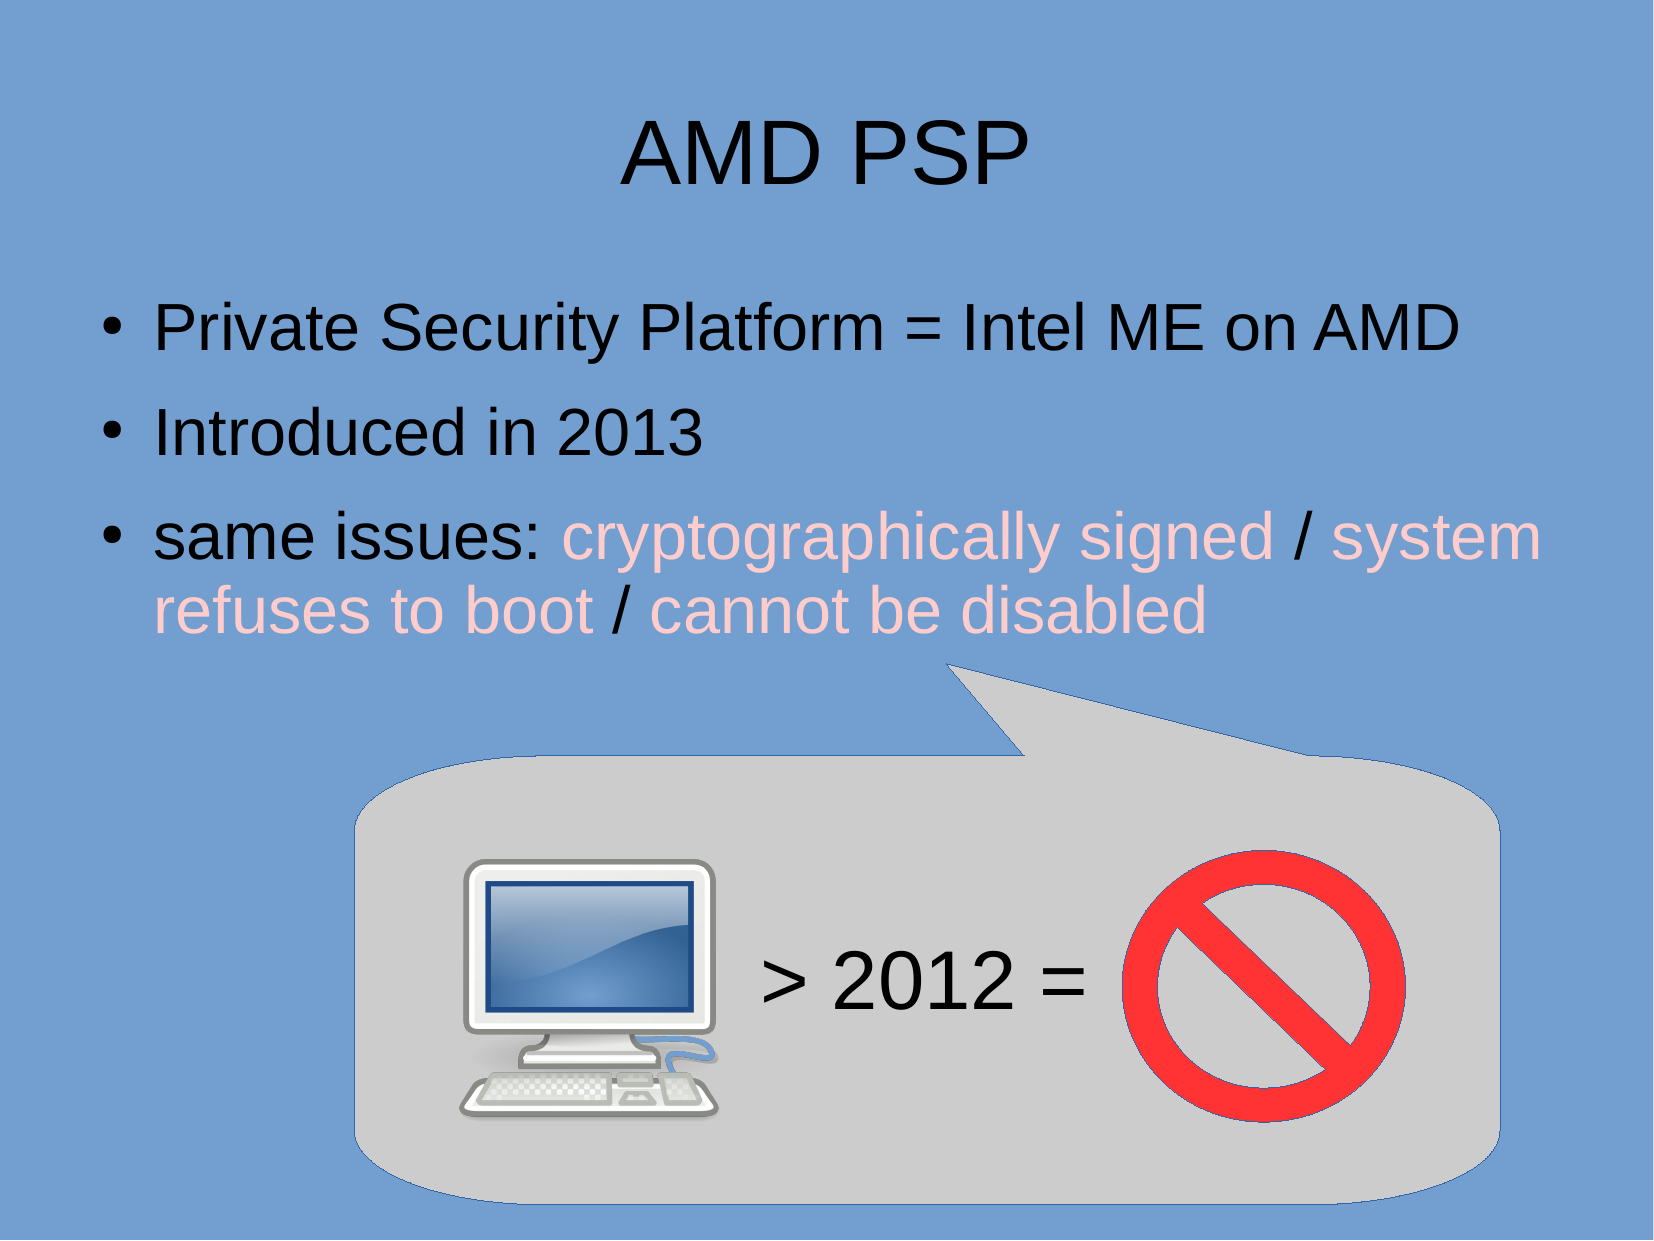

# AMD PSP
Private Security Platform = Intel ME on AMD
Introduced in 2013
same issues: cryptographically signed / system refuses to boot / cannot be disabled
 > 2012 =